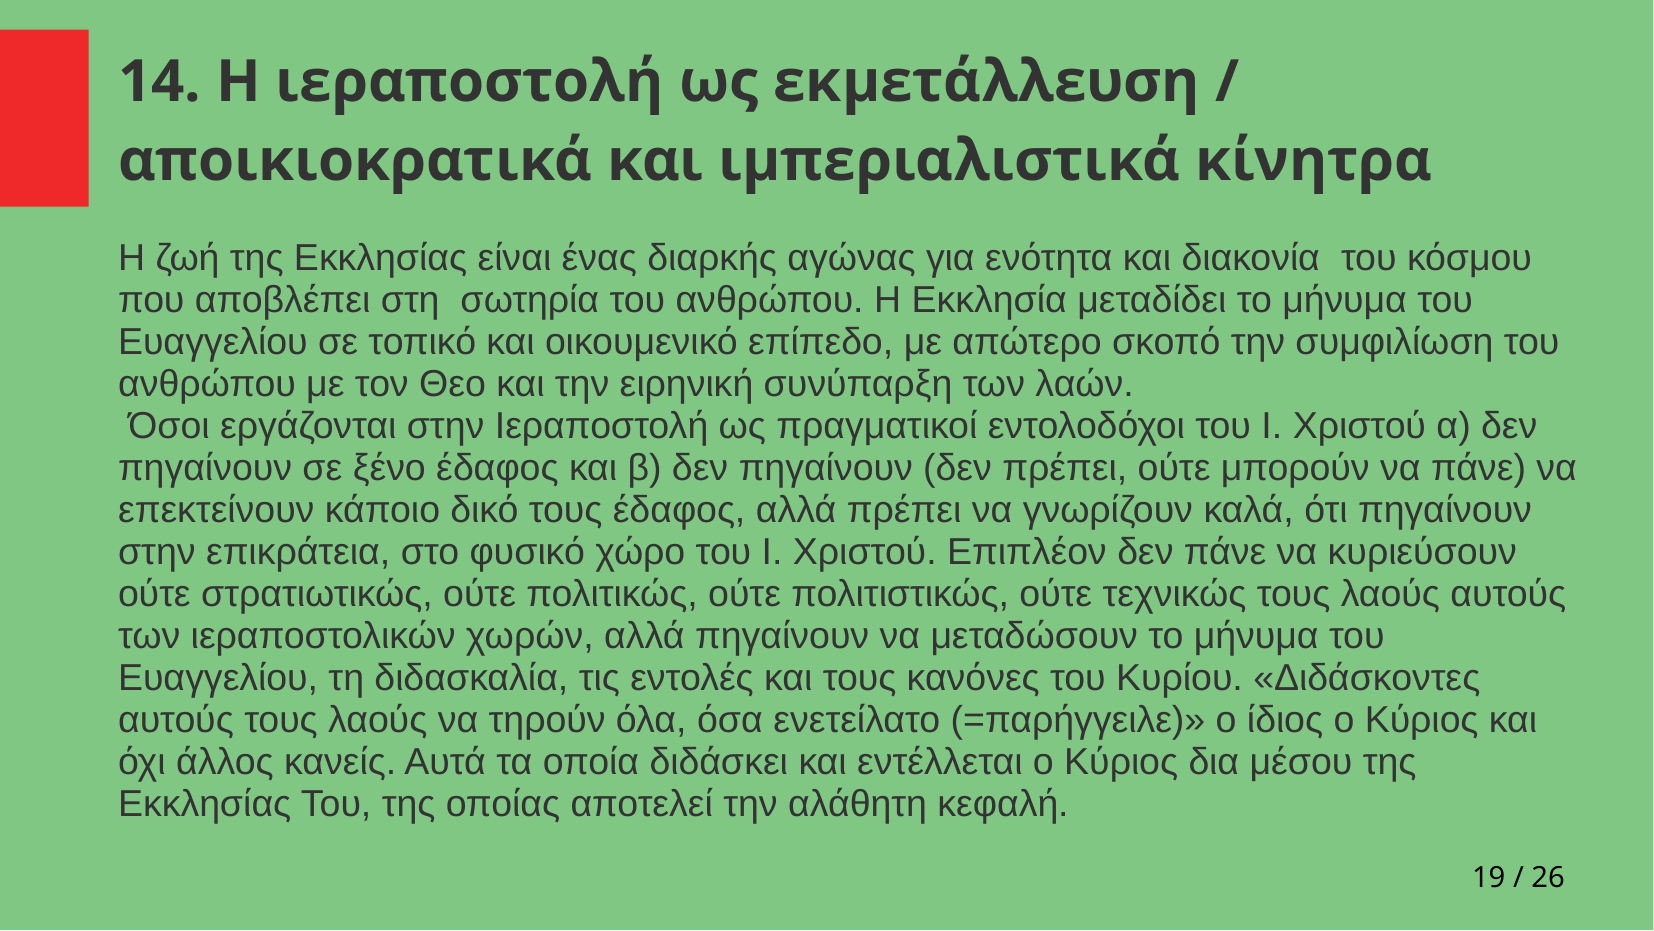

# 14. Η ιεραποστολή ως εκμετάλλευση / αποικιοκρατικά και ιμπεριαλιστικά κίνητρα
Η ζωή της Εκκλησίας είναι ένας διαρκής αγώνας για ενότητα και διακονία του κόσμου που αποβλέπει στη σωτηρία του ανθρώπου. Η Εκκλησία μεταδίδει το μήνυμα του Ευαγγελίου σε τοπικό και οικουμενικό επίπεδο, με απώτερο σκοπό την συμφιλίωση του ανθρώπου με τον Θεο και την ειρηνική συνύπαρξη των λαών.
 Όσοι εργάζονται στην Ιεραποστολή ως πραγματικοί εντολοδόχοι του Ι. Χριστού α) δεν πηγαίνουν σε ξένο έδαφος και β) δεν πηγαίνουν (δεν πρέπει, ούτε μπορούν να πάνε) να επεκτείνουν κάποιο δικό τους έδαφος, αλλά πρέπει να γνωρίζουν καλά, ότι πηγαίνουν στην επικράτεια, στο φυσικό χώρο του Ι. Χριστού. Επιπλέον δεν πάνε να κυριεύσουν ούτε στρατιωτικώς, ούτε πολιτικώς, ούτε πολιτιστικώς, ούτε τεχνικώς τους λαούς αυτούς των ιεραποστολικών χωρών, αλλά πηγαίνουν να μεταδώσουν το μήνυμα του Ευαγγελίου, τη διδασκαλία, τις εντολές και τους κανόνες του Κυρίου. «Διδάσκοντες αυτούς τους λαούς να τηρούν όλα, όσα ενετείλατο (=παρήγγειλε)» ο ίδιος ο Κύριος και όχι άλλος κανείς. Αυτά τα οποία διδάσκει και εντέλλεται ο Κύριος δια μέσου της Εκκλησίας Του, της οποίας αποτελεί την αλάθητη κεφαλή.
19